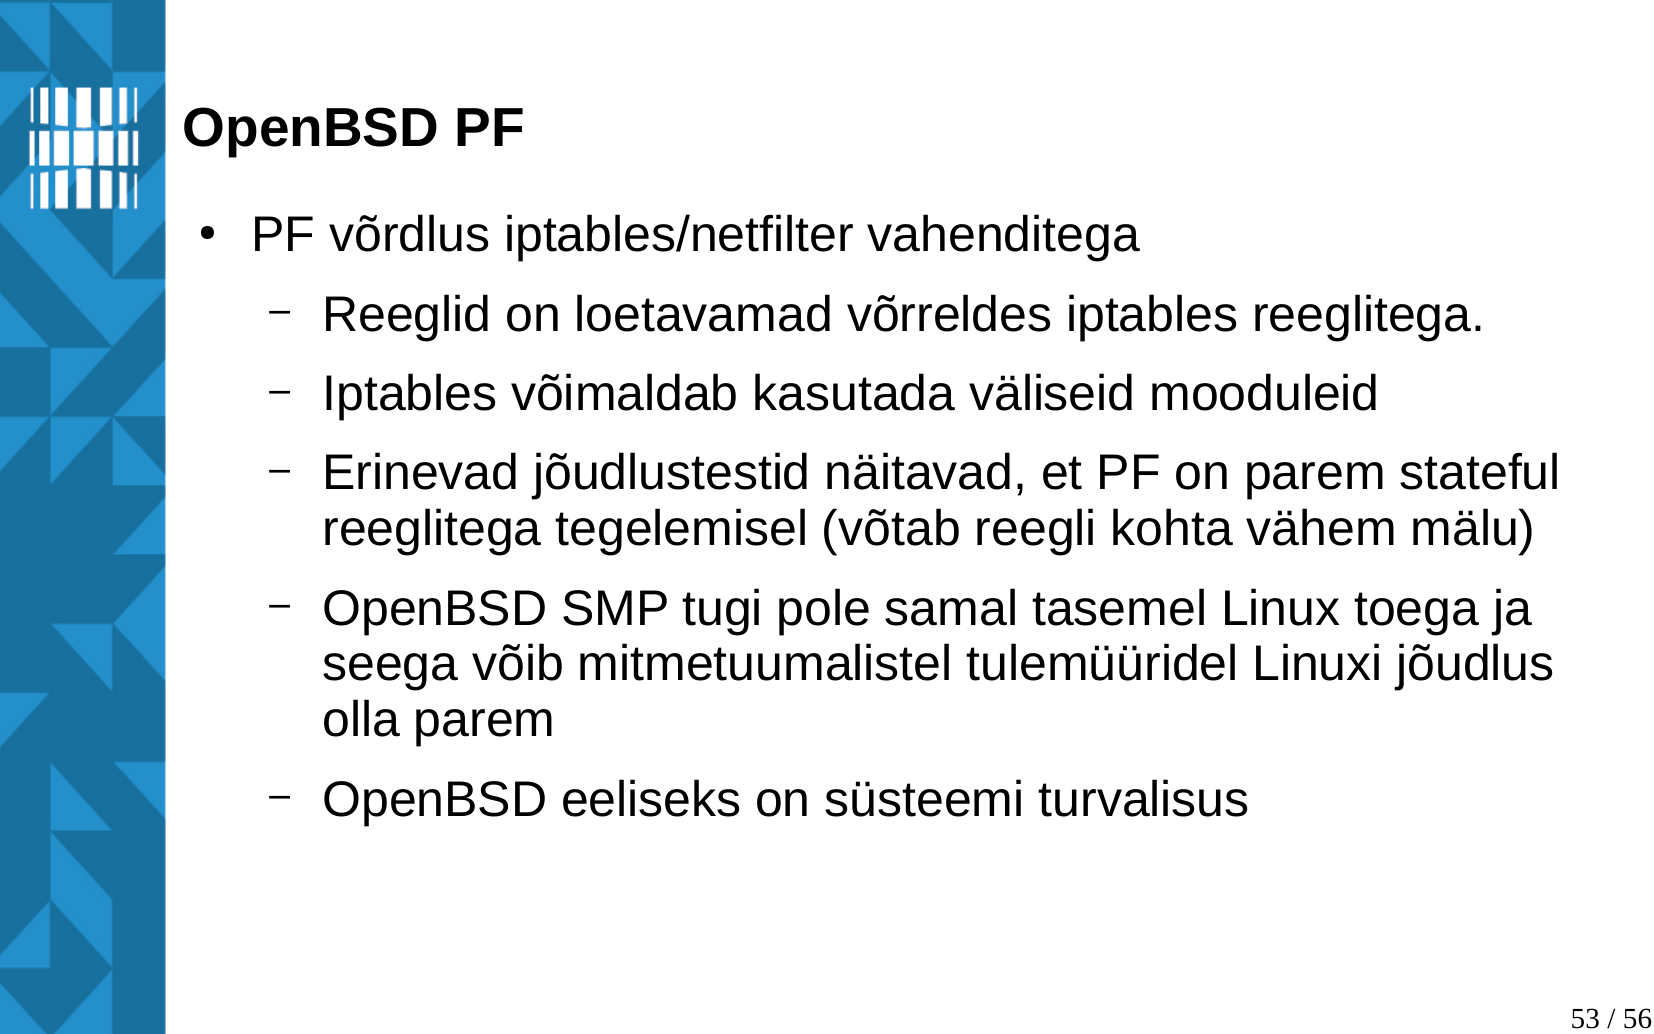

# OpenBSD PF
PF võrdlus iptables/netfilter vahenditega
Reeglid on loetavamad võrreldes iptables reeglitega.
Iptables võimaldab kasutada väliseid mooduleid
Erinevad jõudlustestid näitavad, et PF on parem stateful reeglitega tegelemisel (võtab reegli kohta vähem mälu)
OpenBSD SMP tugi pole samal tasemel Linux toega ja seega võib mitmetuumalistel tulemüüridel Linuxi jõudlus olla parem
OpenBSD eeliseks on süsteemi turvalisus
53